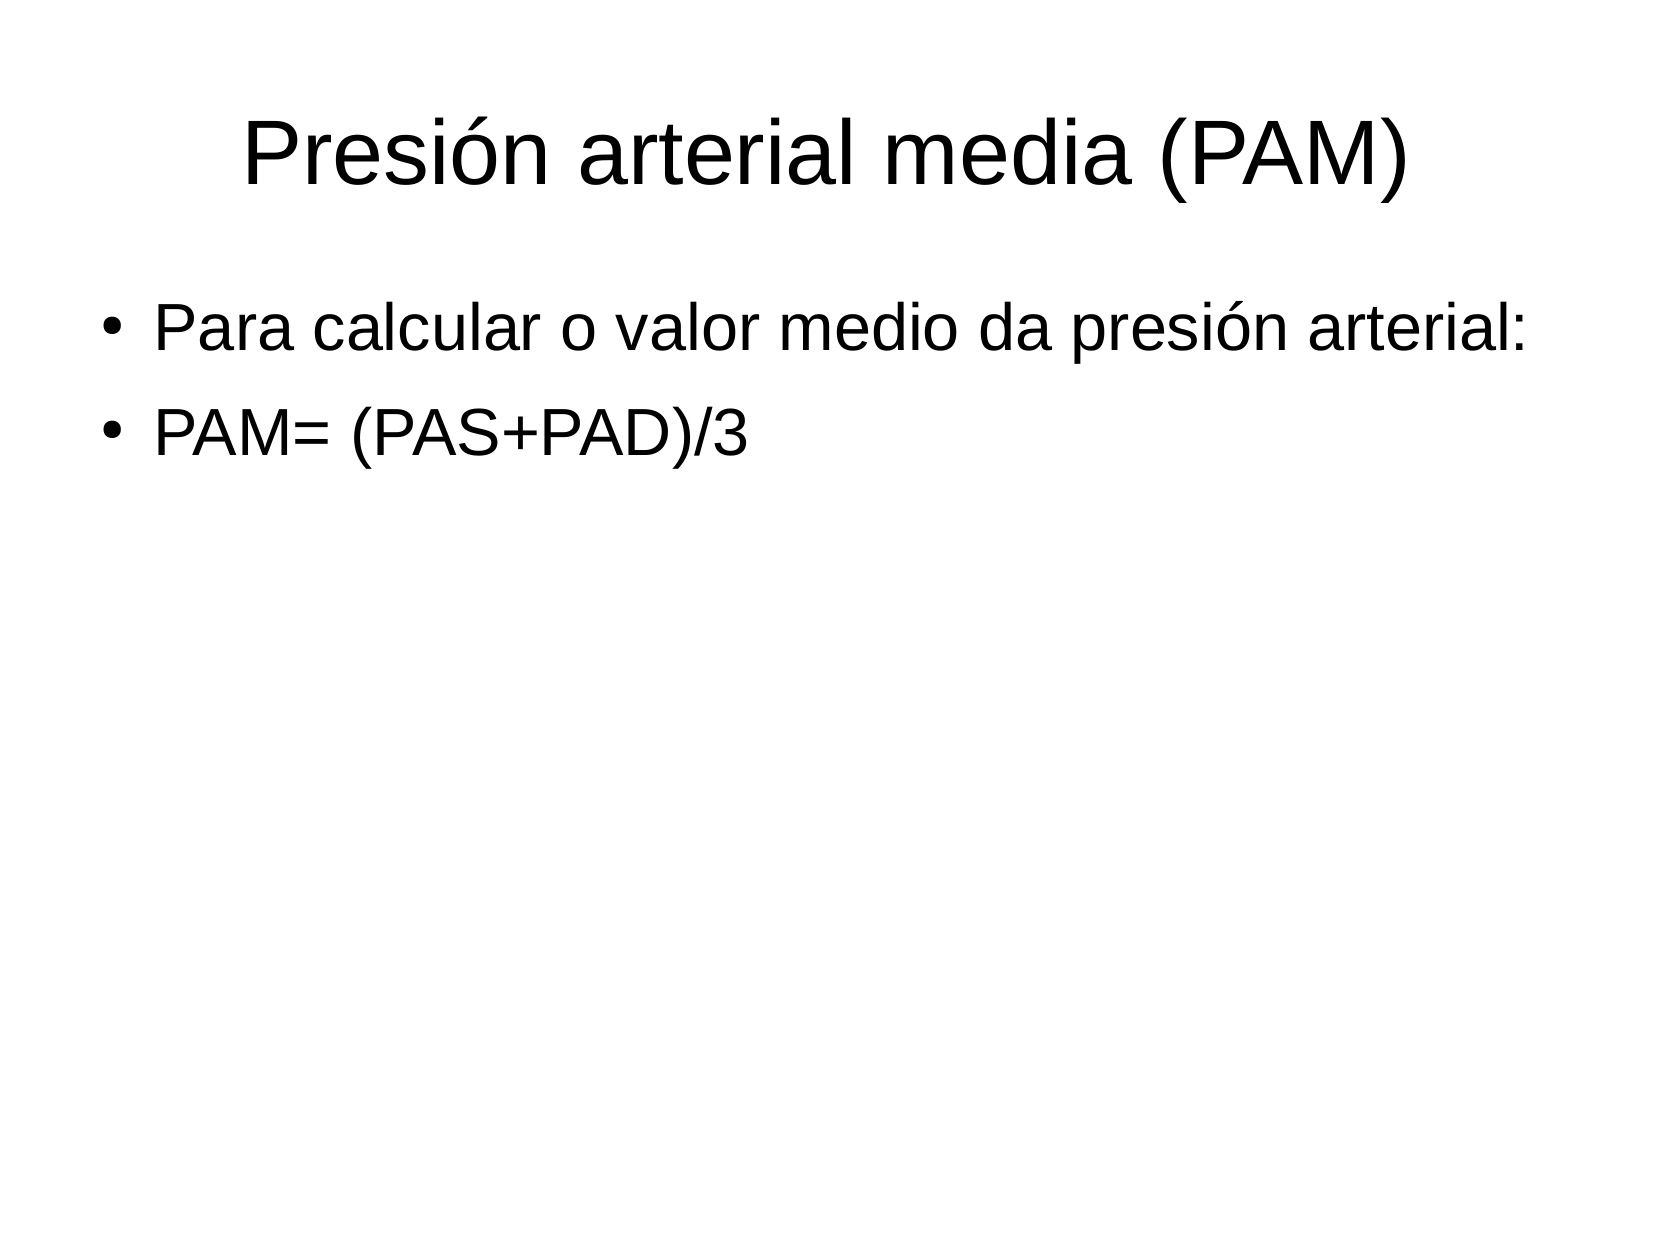

# Presión arterial media (PAM)
Para calcular o valor medio da presión arterial:
PAM= (PAS+PAD)/3